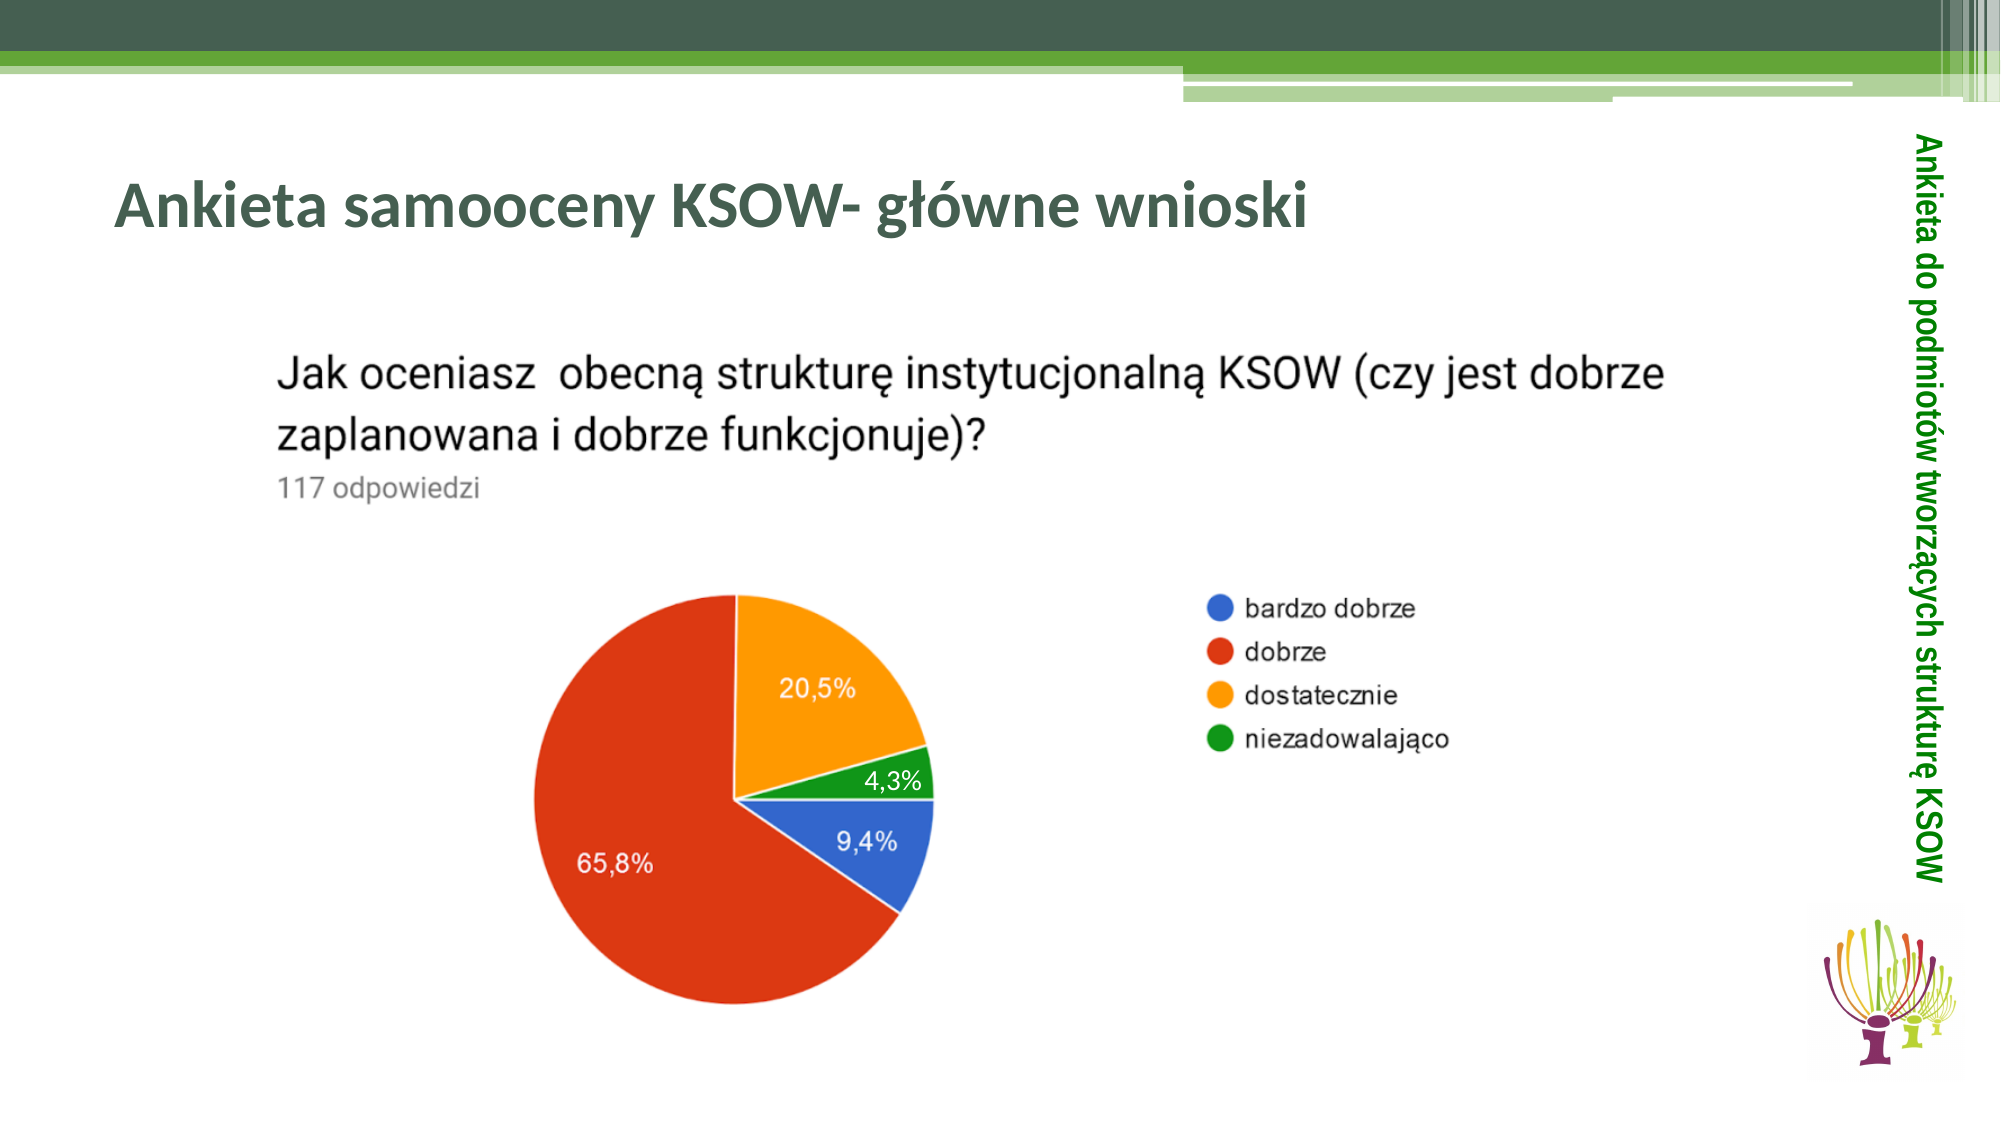

# Ankieta samooceny KSOW- główne wnioski
Ankieta do podmiotów tworzących strukturę KSOW
4,3%